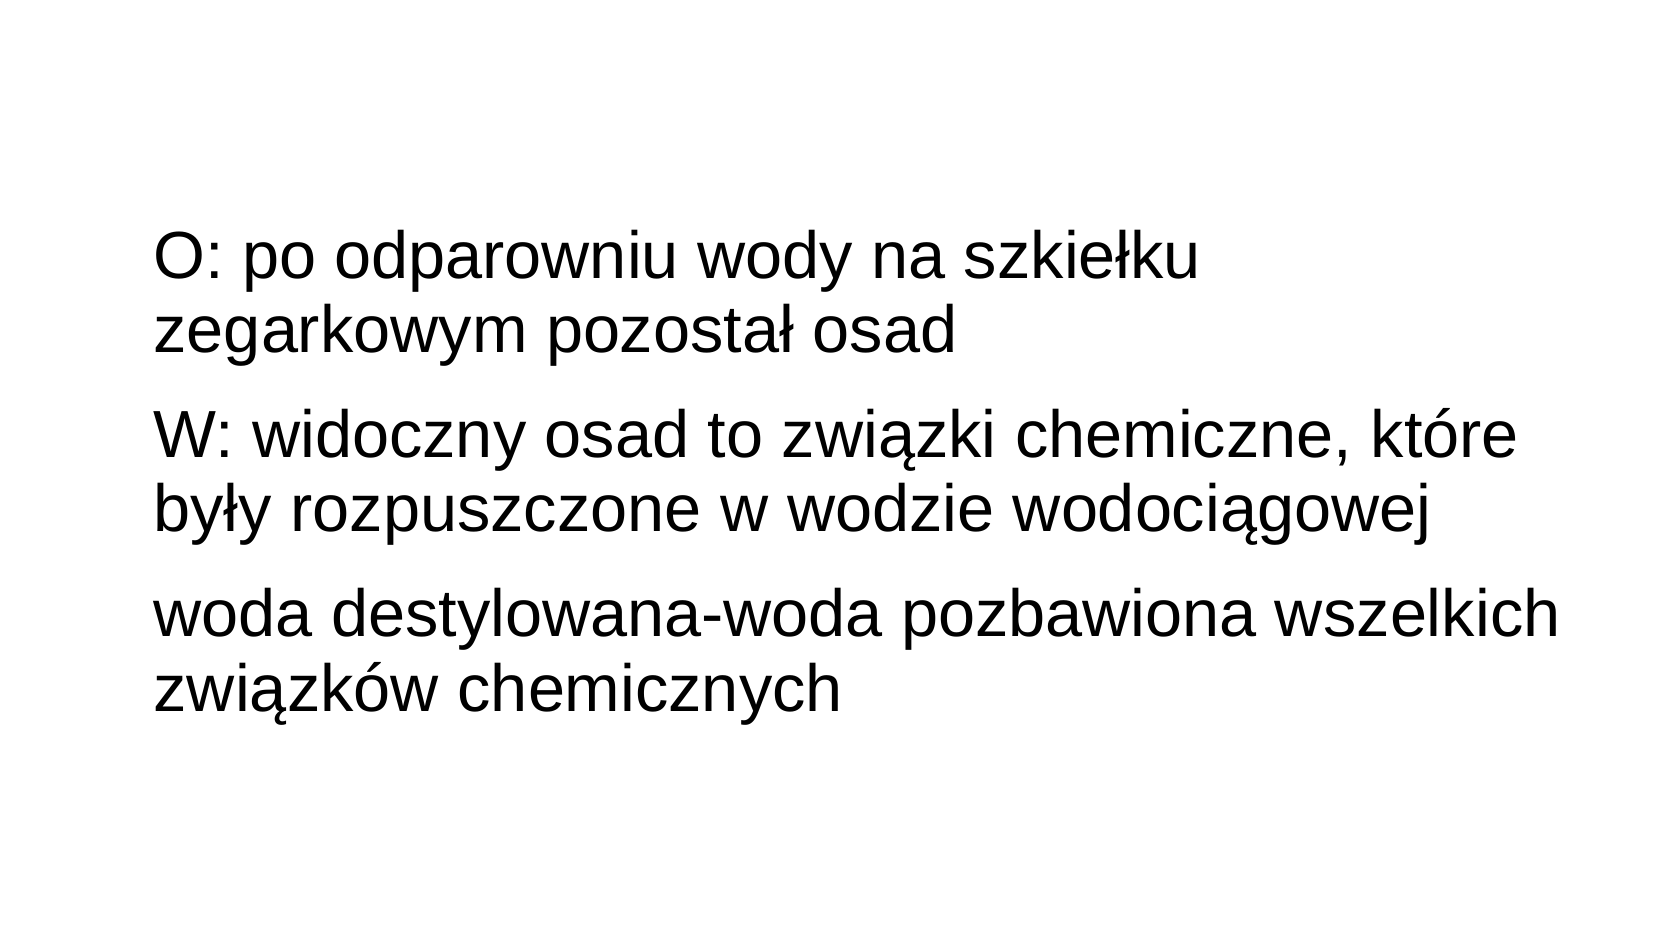

#
O: po odparowniu wody na szkiełku zegarkowym pozostał osad
W: widoczny osad to związki chemiczne, które były rozpuszczone w wodzie wodociągowej
woda destylowana-woda pozbawiona wszelkich związków chemicznych